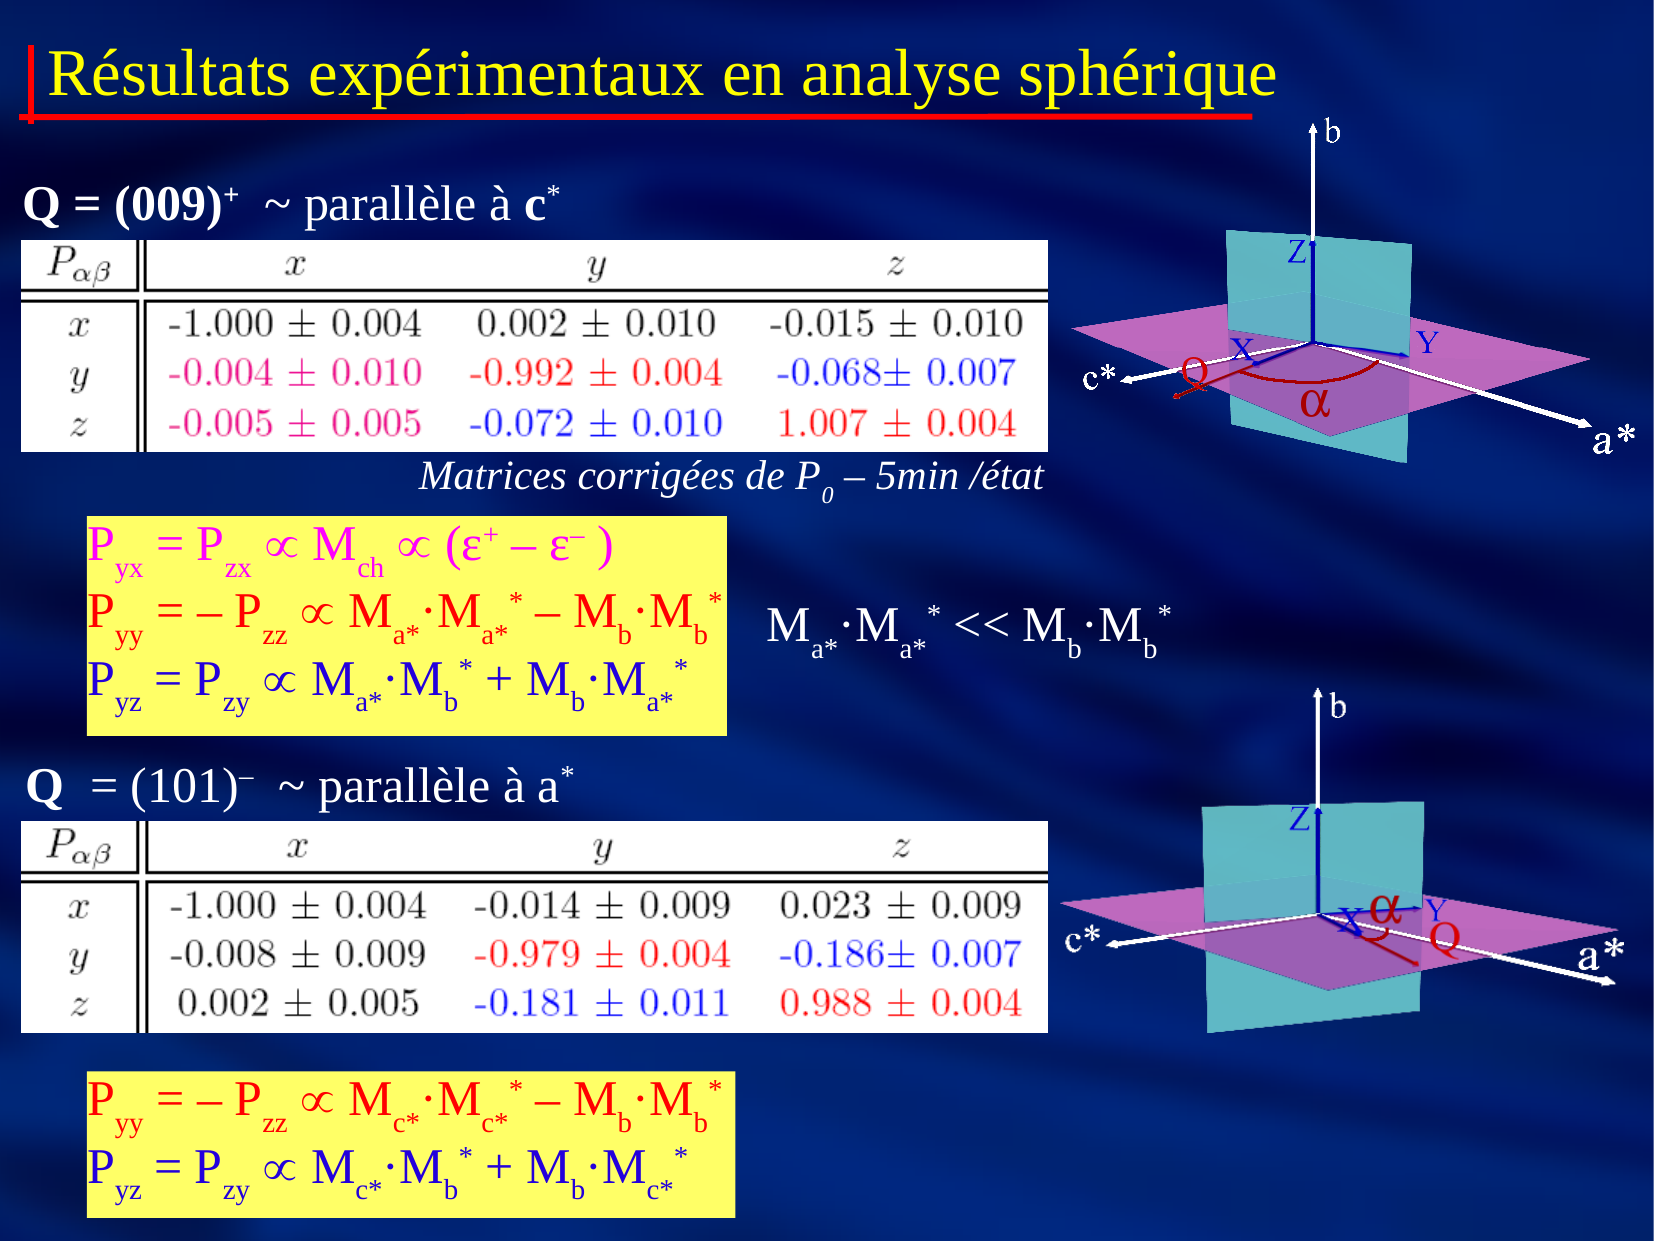

Résultats expérimentaux en analyse sphérique
Q = (009)+ ~ parallèle à c*
Matrices corrigées de P0 – 5min /état
Pyx = Pzx  Mch  (ε+ – ε– )
Pyy = – Pzz  Ma*·Ma** – Mb·Mb*
Pyz = Pzy  Ma*·Mb* + Mb·Ma**
Ma*·Ma** << Mb·Mb*
Q = (101)– ~ parallèle à a*
Pyy = – Pzz  Mc*·Mc** – Mb·Mb*
Pyz = Pzy  Mc*·Mb* + Mb·Mc**